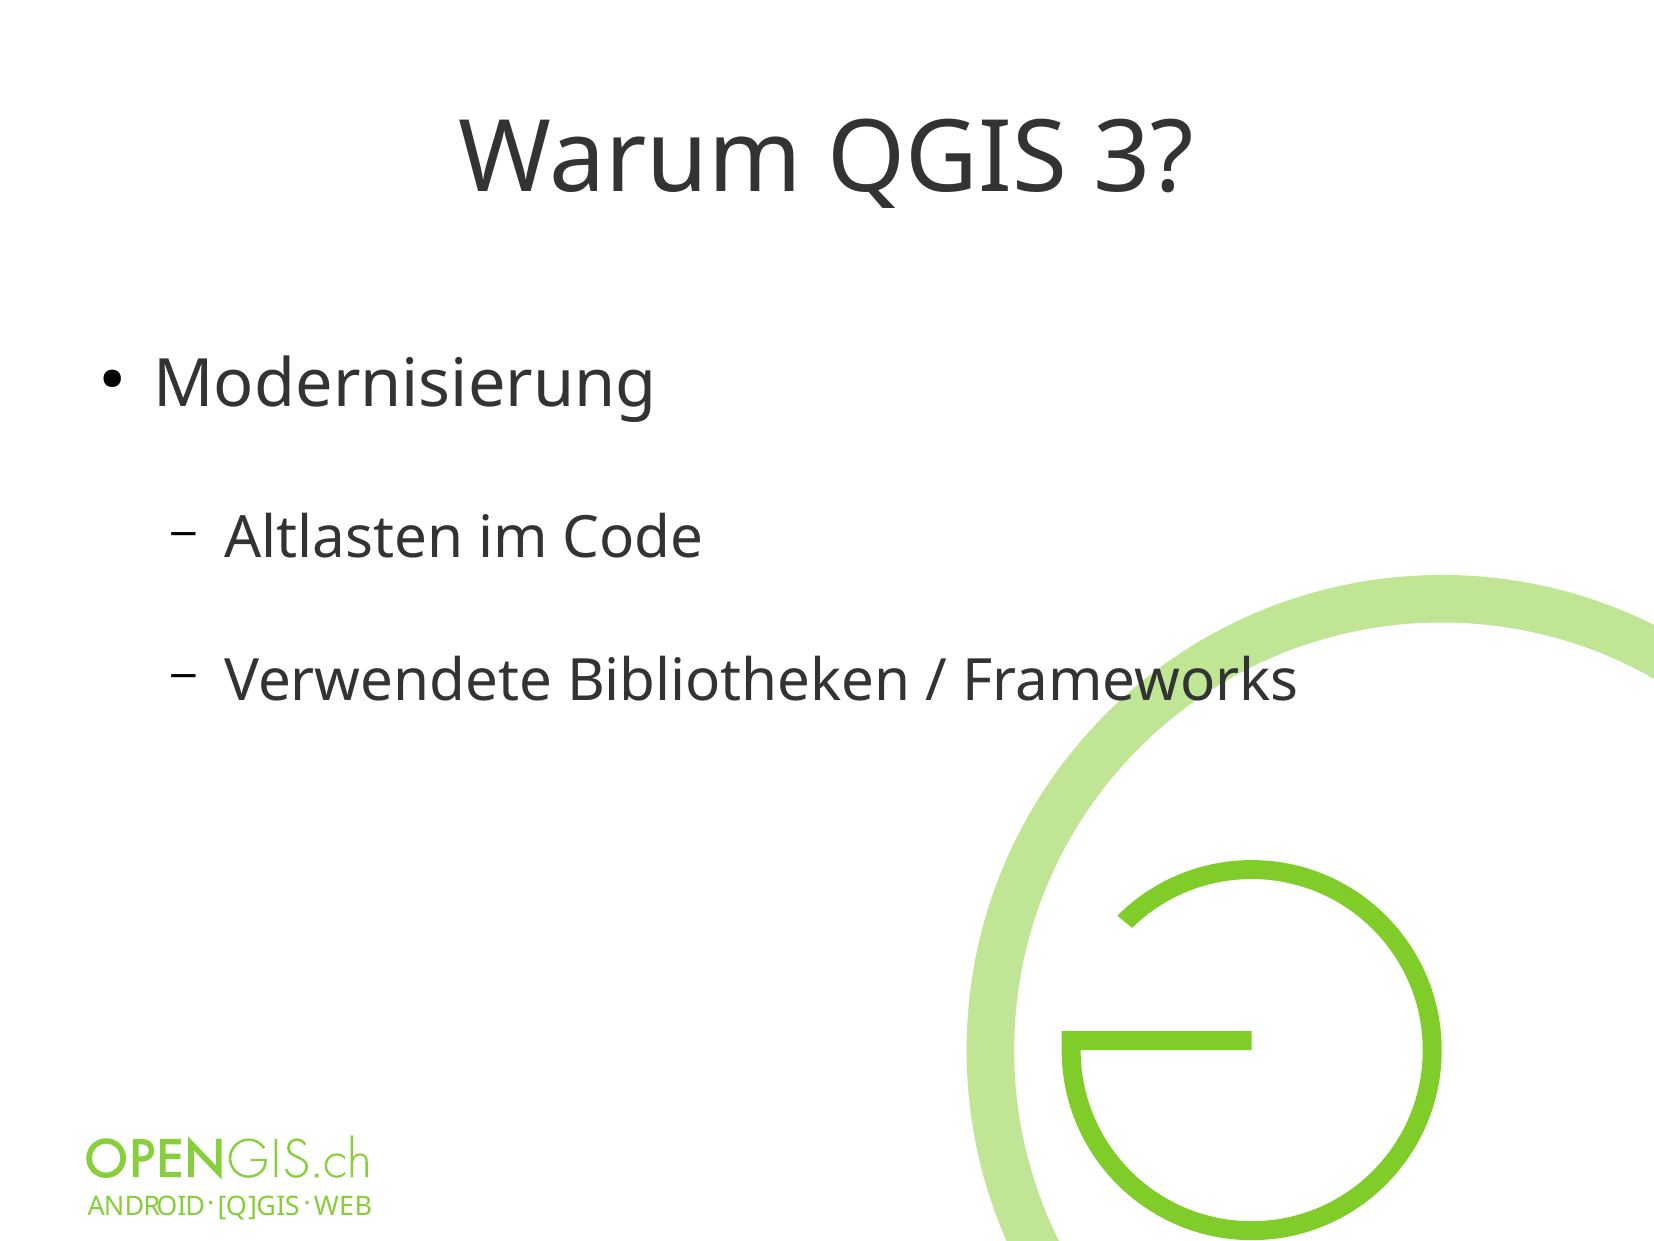

# Warum QGIS 3?
Modernisierung
Altlasten im Code
Verwendete Bibliotheken / Frameworks